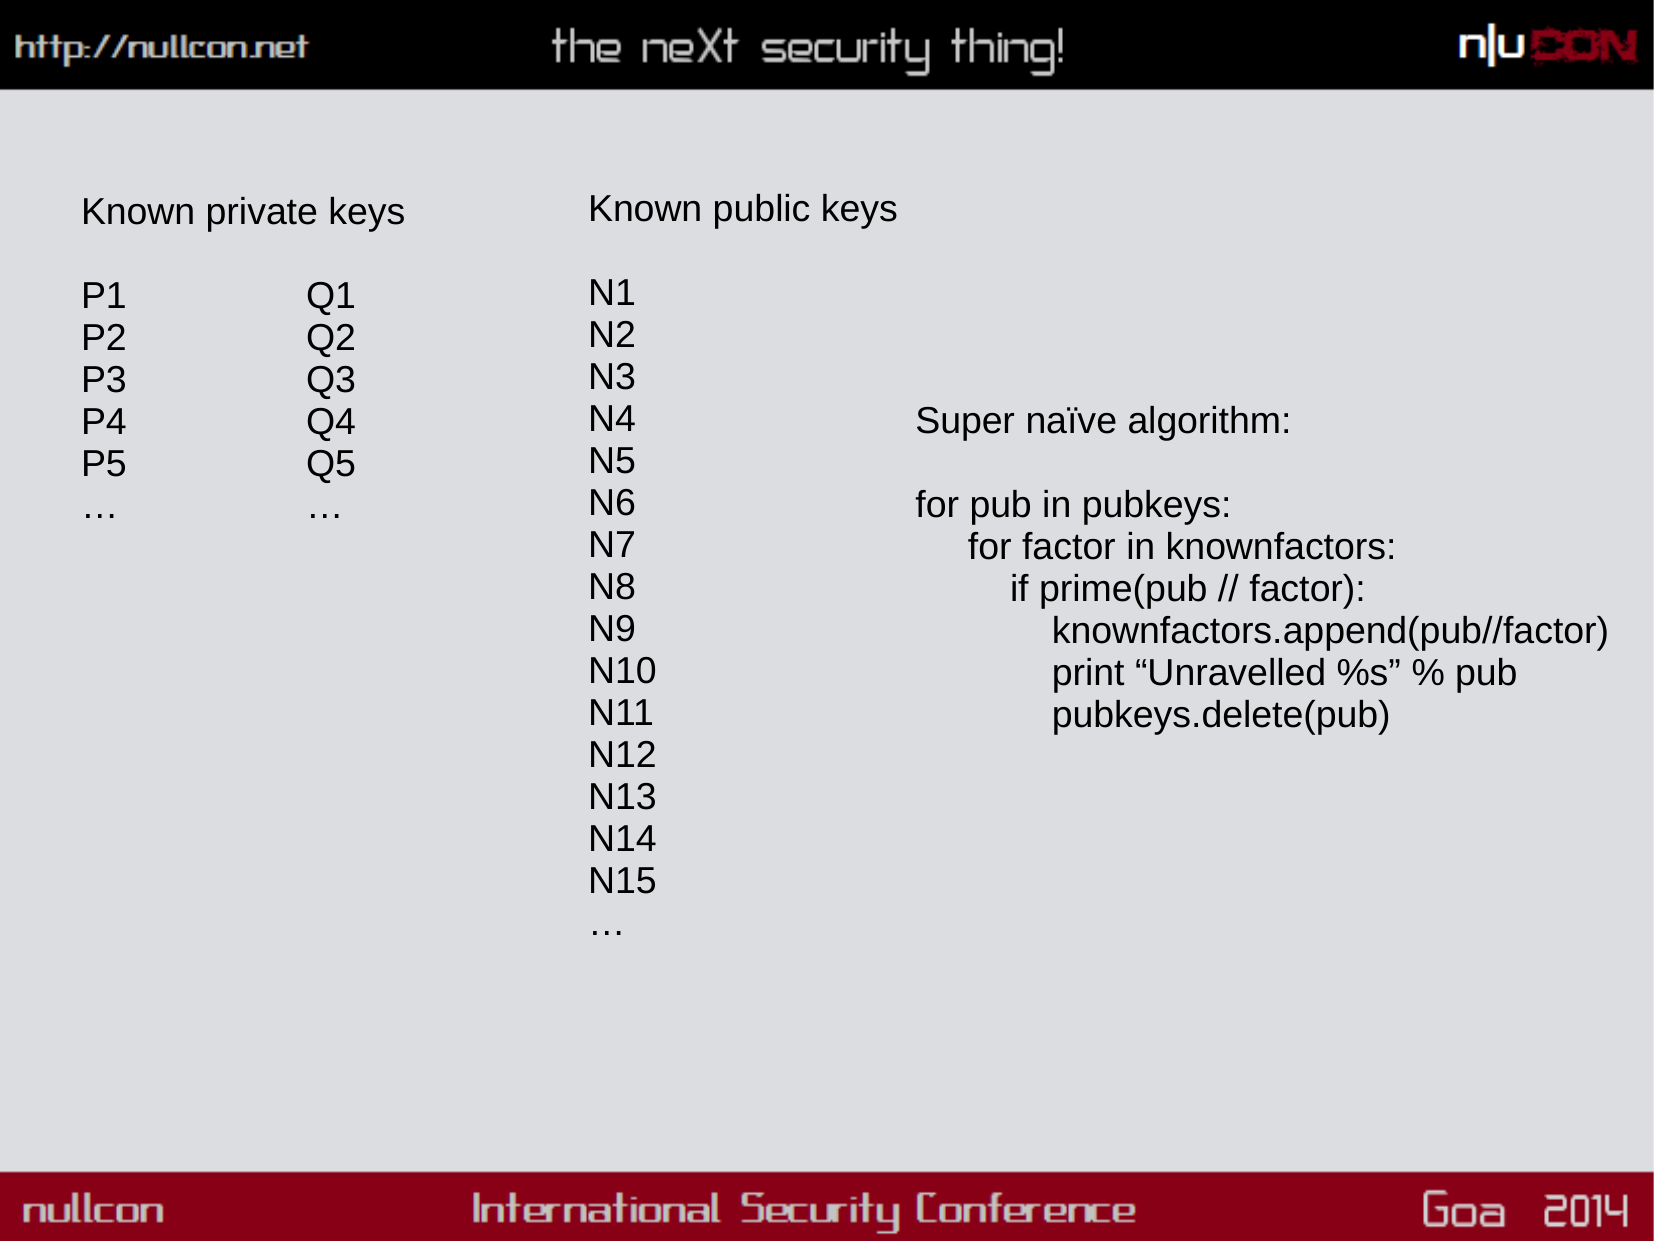

Known public keys
N1
N2
N3
N4
N5
N6
N7
N8
N9
N10
N11
N12
N13
N14
N15
…
Known private keys
P1			Q1
P2			Q2
P3			Q3
P4			Q4
P5			Q5
…			…
Super naïve algorithm:
for pub in pubkeys:
 for factor in knownfactors:
 if prime(pub // factor):
 knownfactors.append(pub//factor)
 print “Unravelled %s” % pub
 pubkeys.delete(pub)